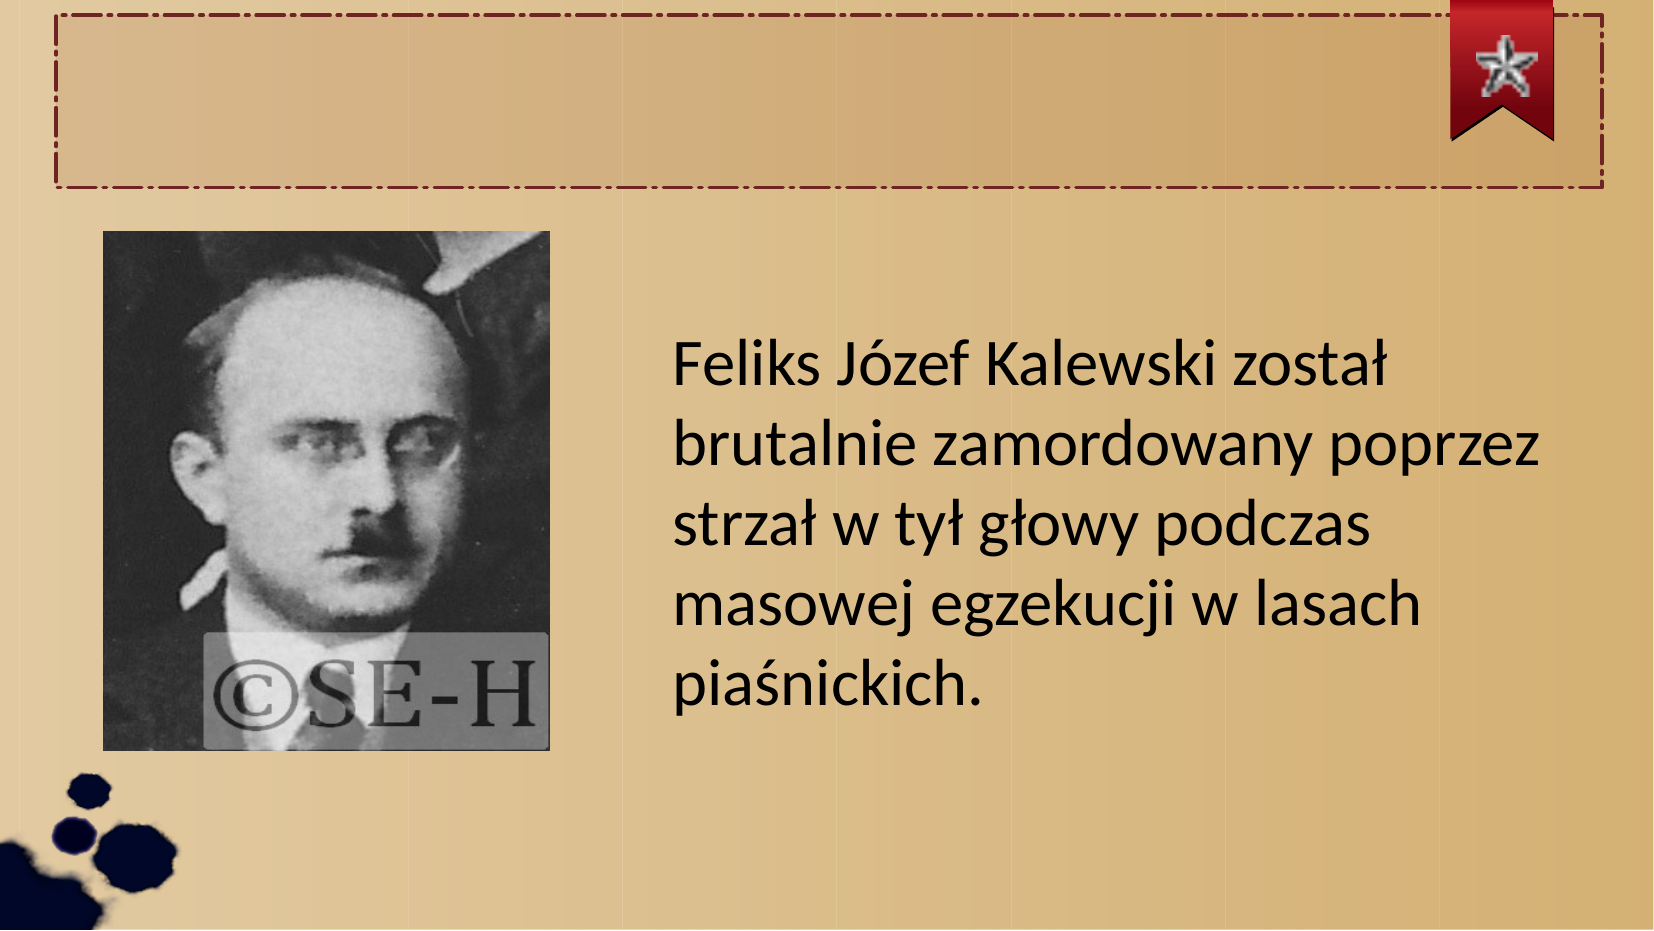

Feliks Józef Kalewski został brutalnie zamordowany poprzez strzał w tył głowy podczas masowej egzekucji w lasach piaśnickich.